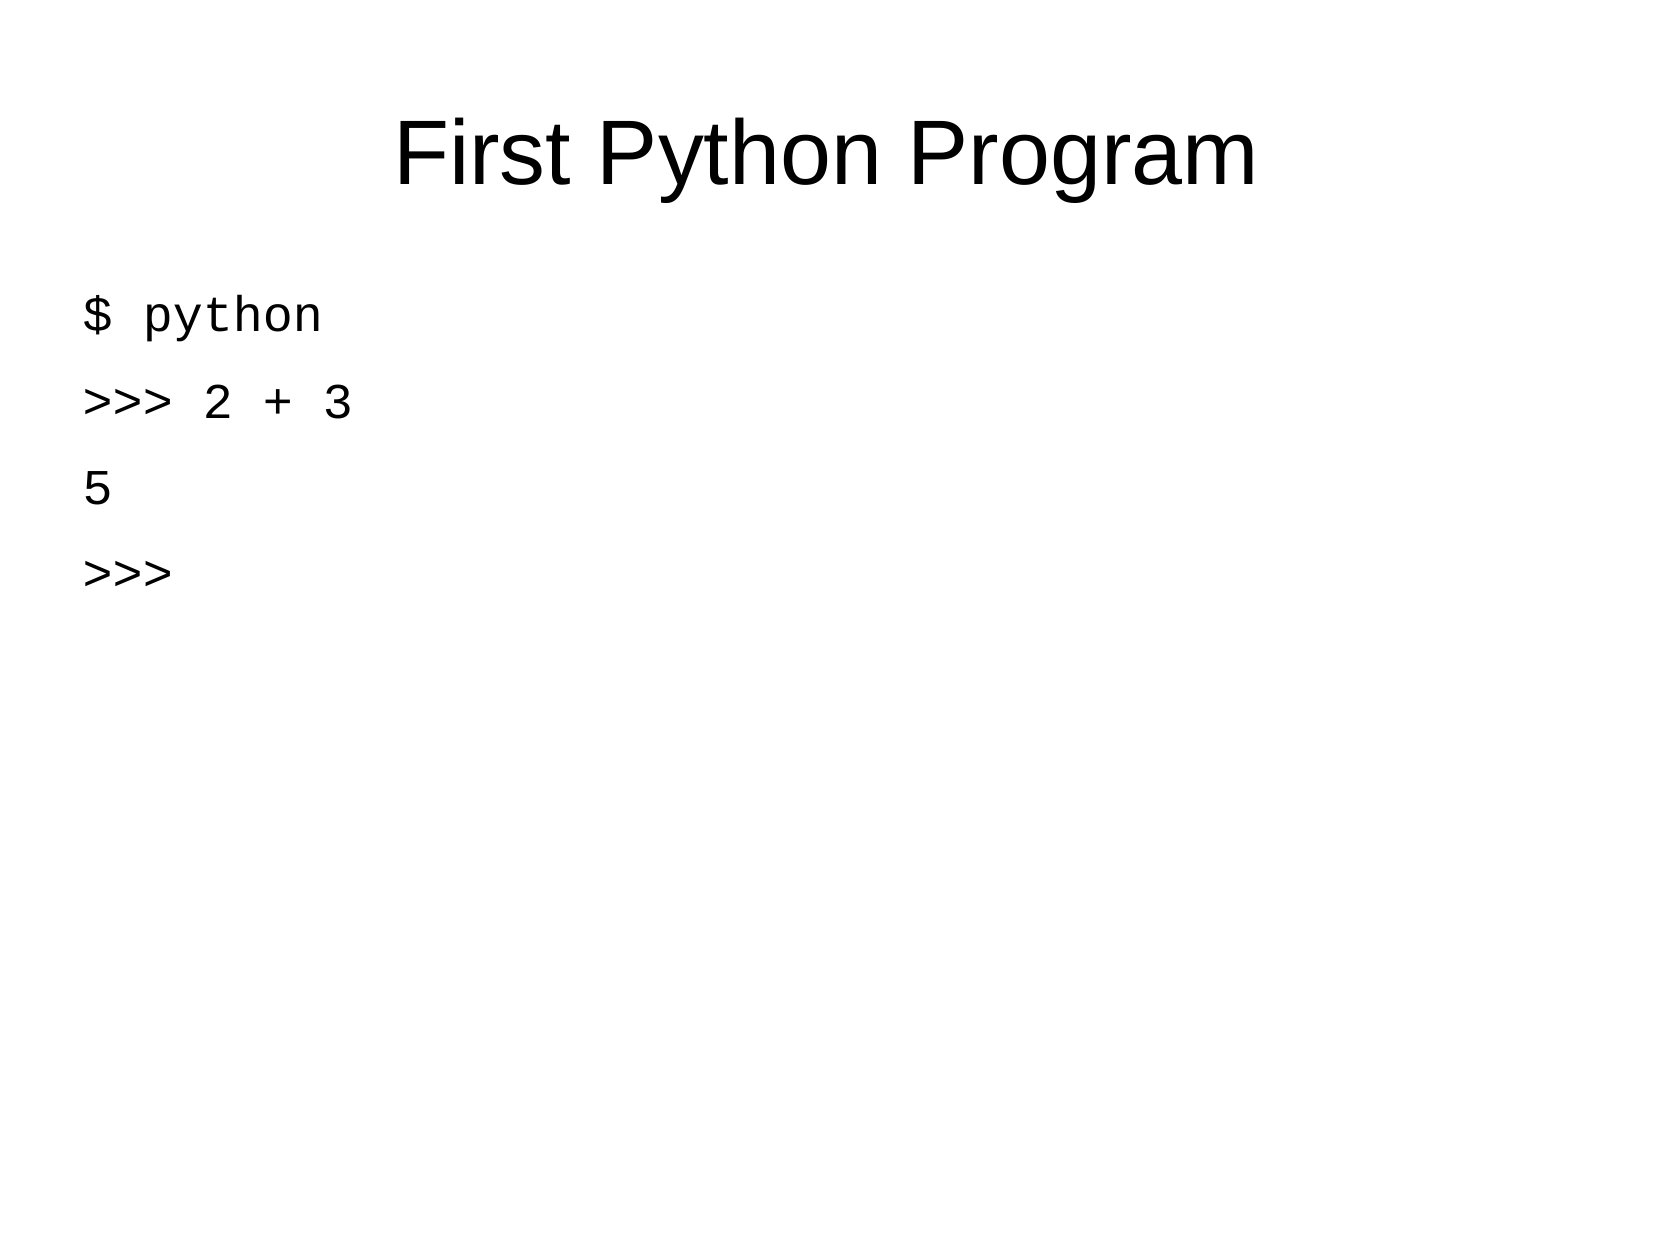

# First Python Program
$ python
>>> 2 + 3
5
>>>